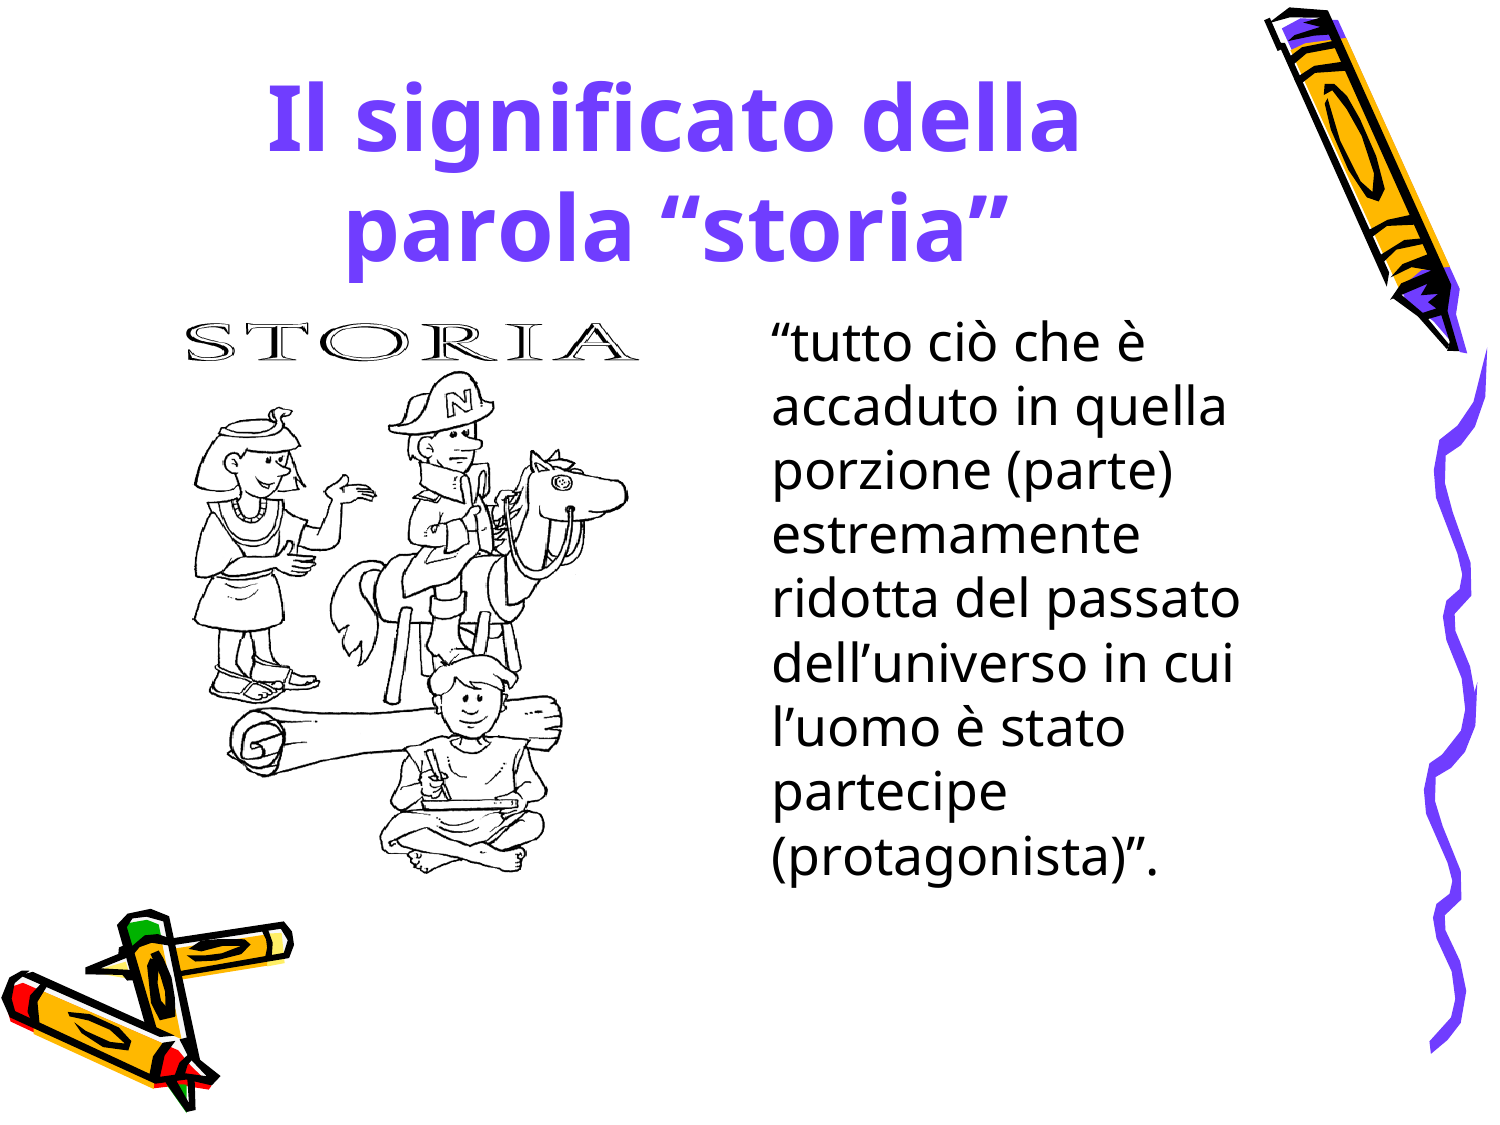

# Il significato della parola “storia”
“tutto ciò che è accaduto in quella porzione (parte) estremamente ridotta del passato dell’universo in cui l’uomo è stato partecipe (protagonista)”.